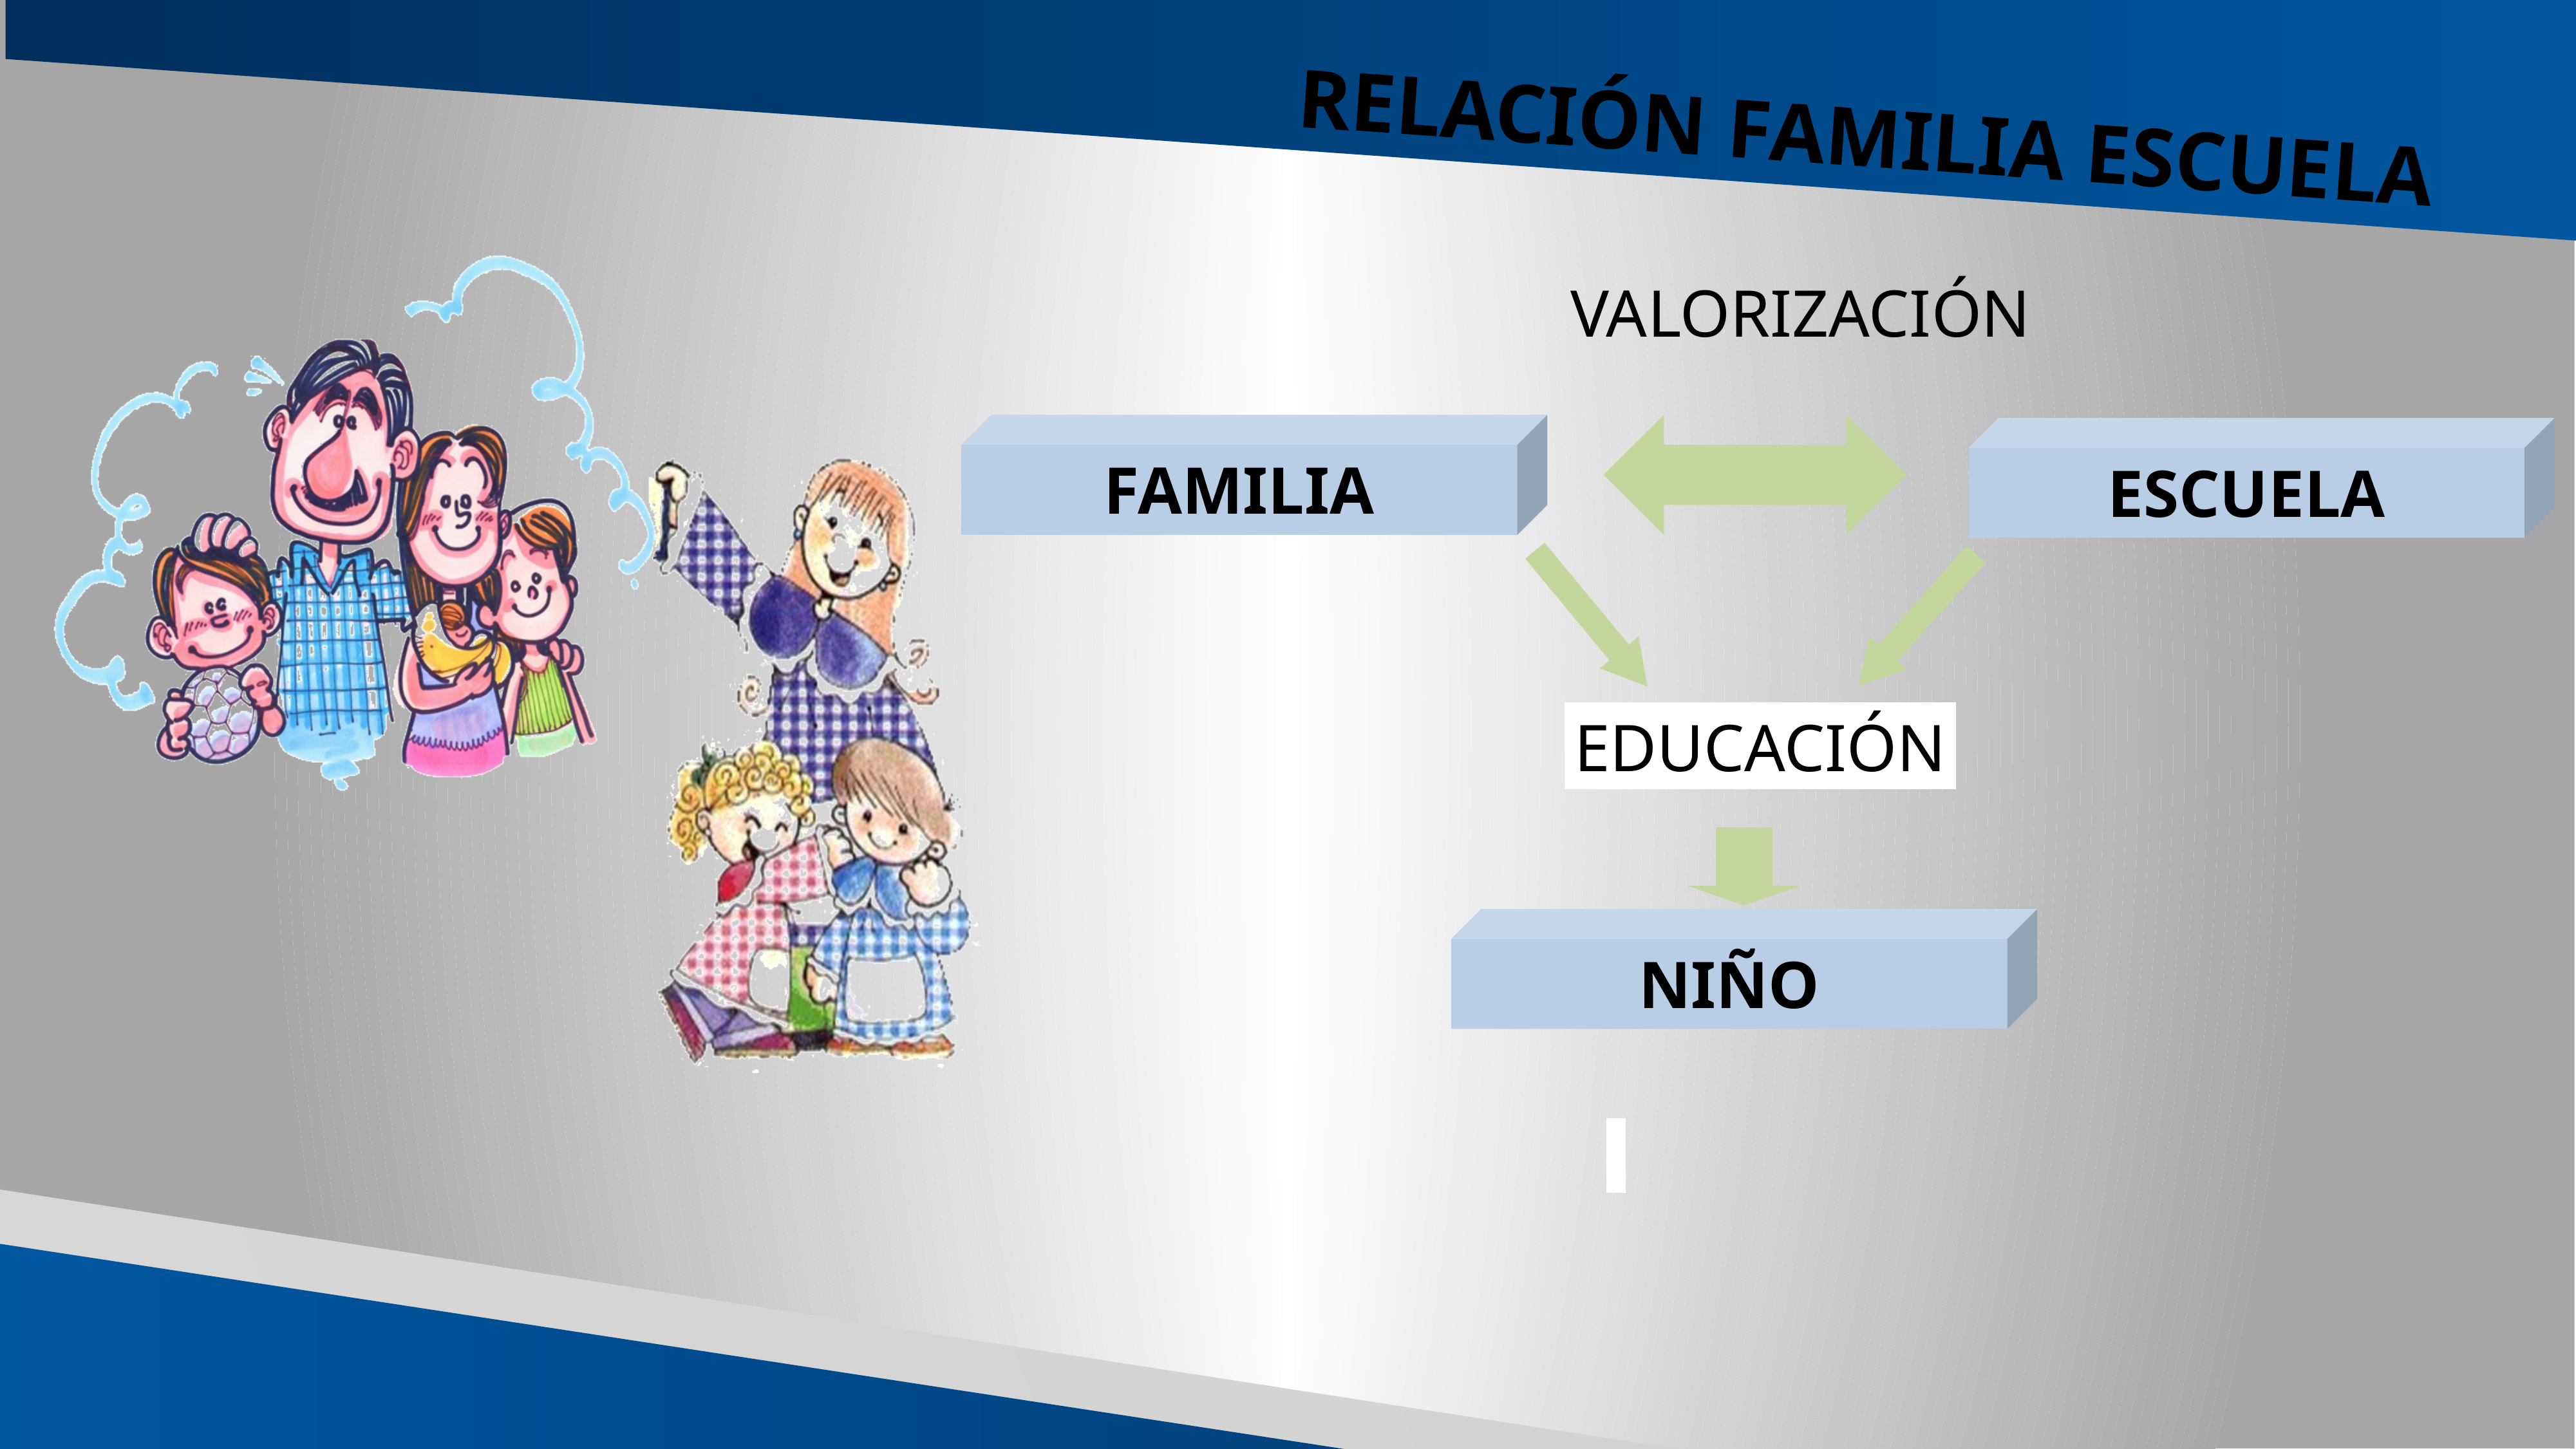

RELACIÓN FAMILIA ESCUELA
VALORIZACIÓN
FAMILIA
ESCUELA
EDUCACIÓN
NIÑO